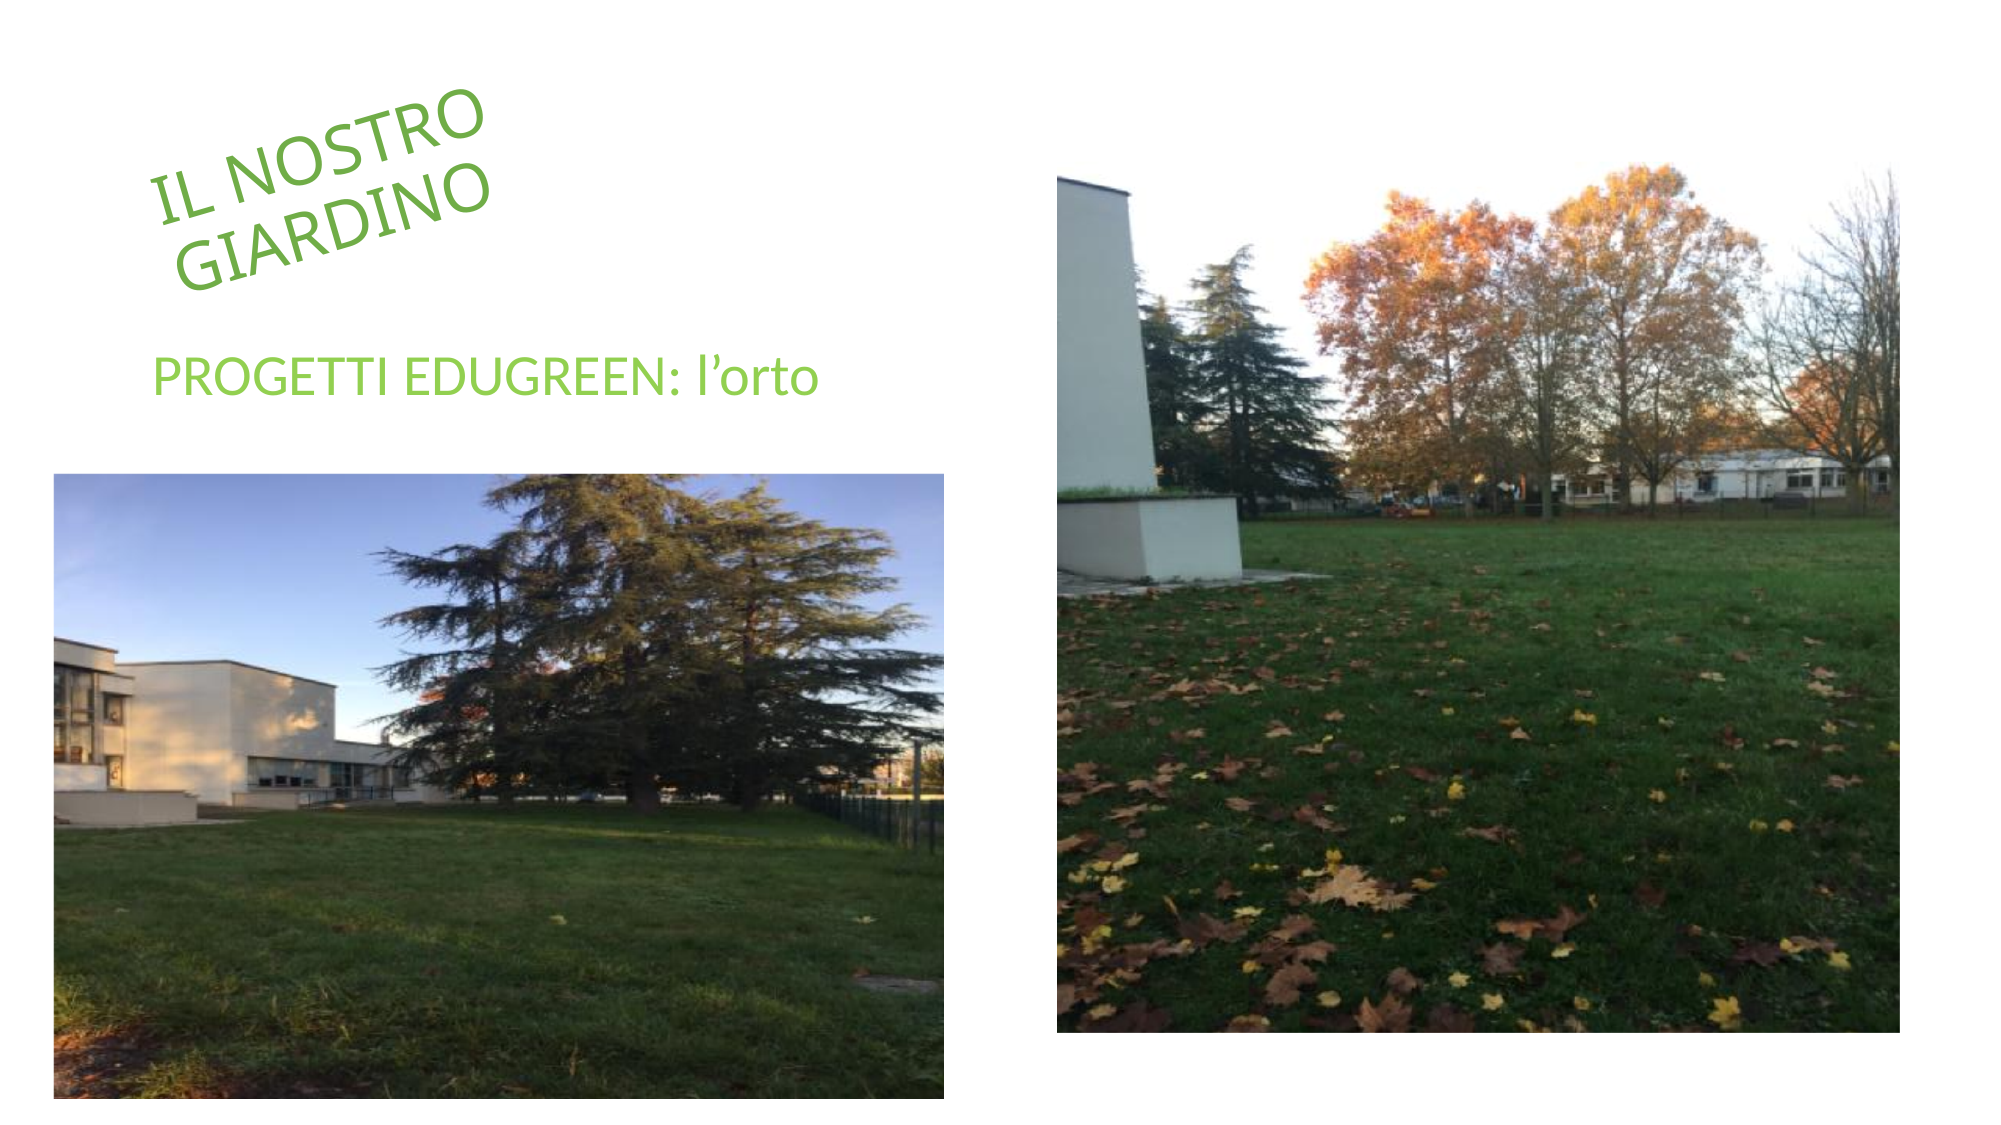

# IL NOSTRO GIARDINO
PROGETTI EDUGREEN: l’orto